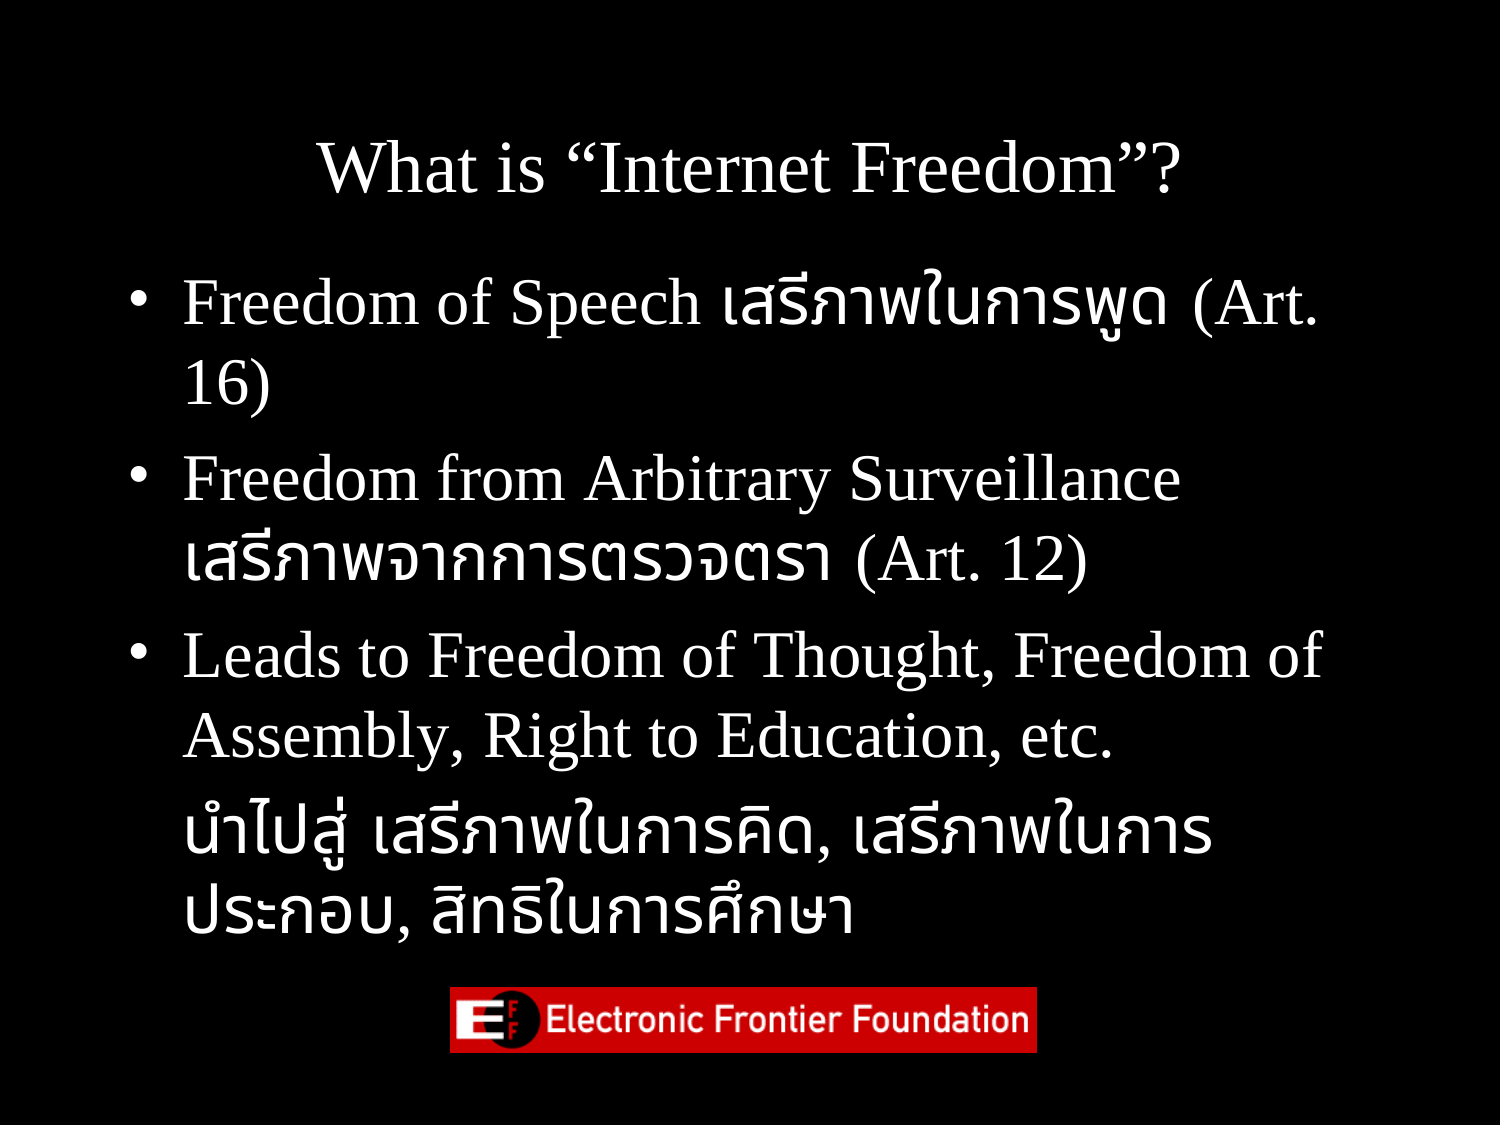

# What is “Internet Freedom”?
Freedom of Speech เสรีภาพในการพูด (Art. 16)
Freedom from Arbitrary Surveillance เสรีภาพจากการตรวจตรา (Art. 12)
Leads to Freedom of Thought, Freedom of Assembly, Right to Education, etc.
นำไปสู่ เสรีภาพในการคิด, เสรีภาพในการประกอบ, สิทธิในการศึกษา